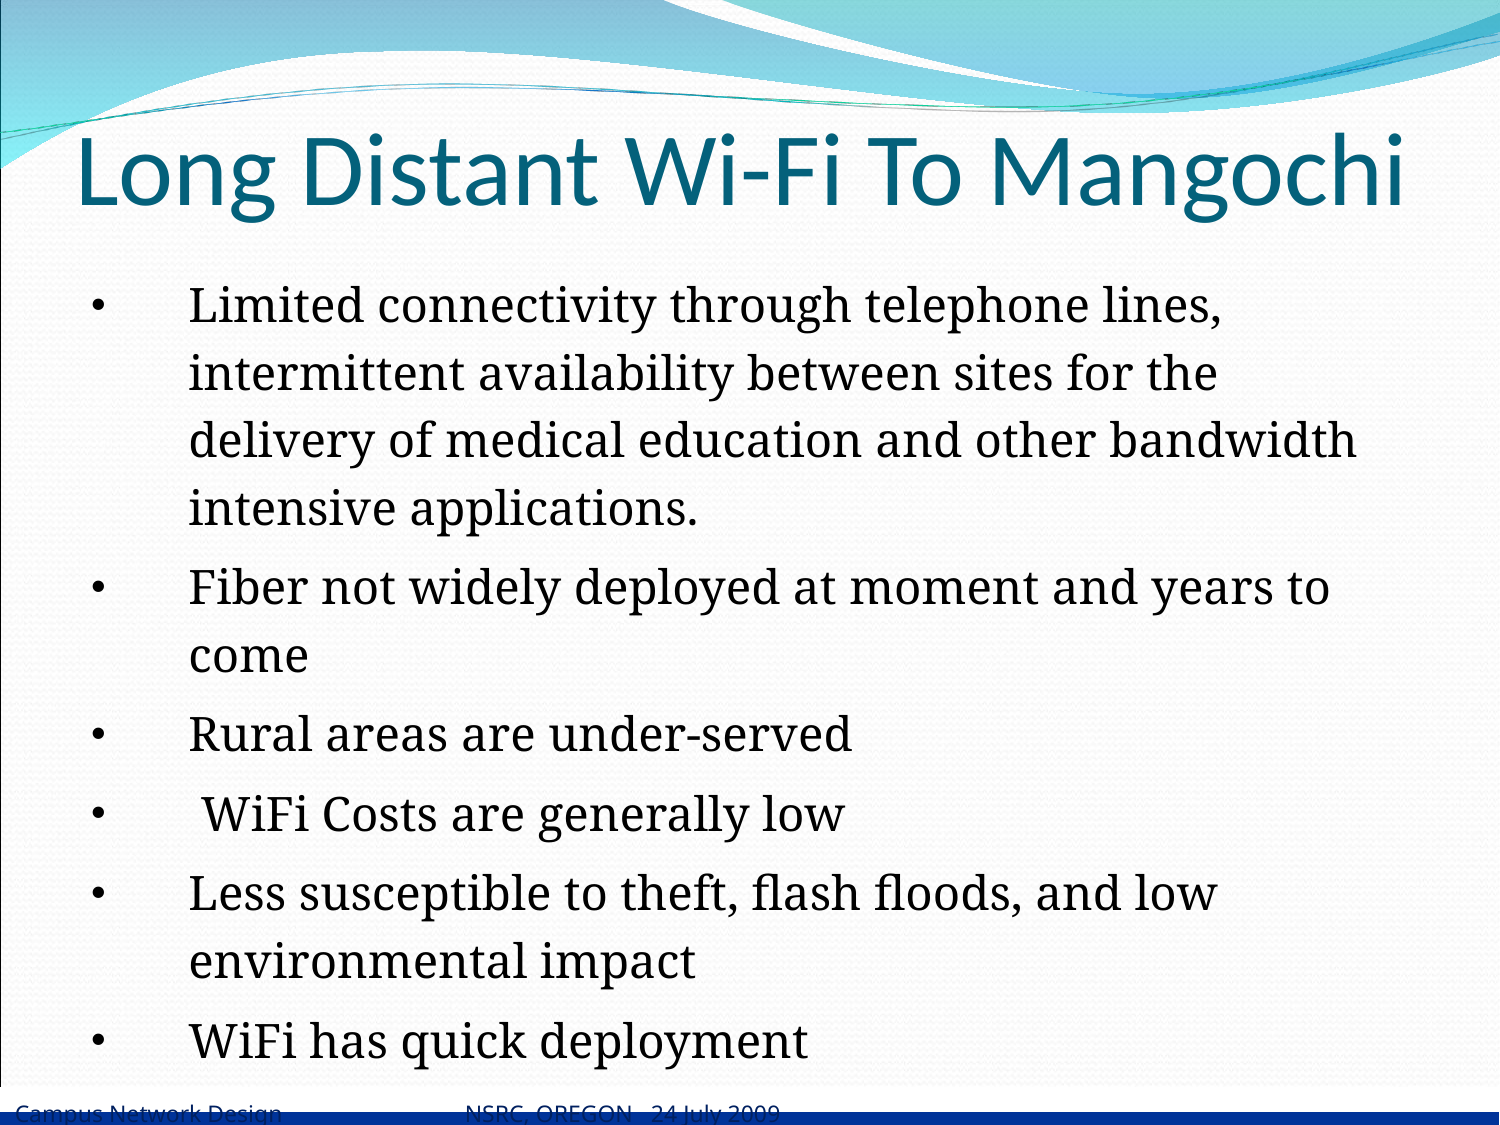

# Long Distant Wi-Fi To Mangochi
Limited connectivity through telephone lines, intermittent availability between sites for the delivery of medical education and other bandwidth intensive applications.
Fiber not widely deployed at moment and years to come
Rural areas are under-served
 WiFi Costs are generally low
Less susceptible to theft, flash floods, and low environmental impact
WiFi has quick deployment